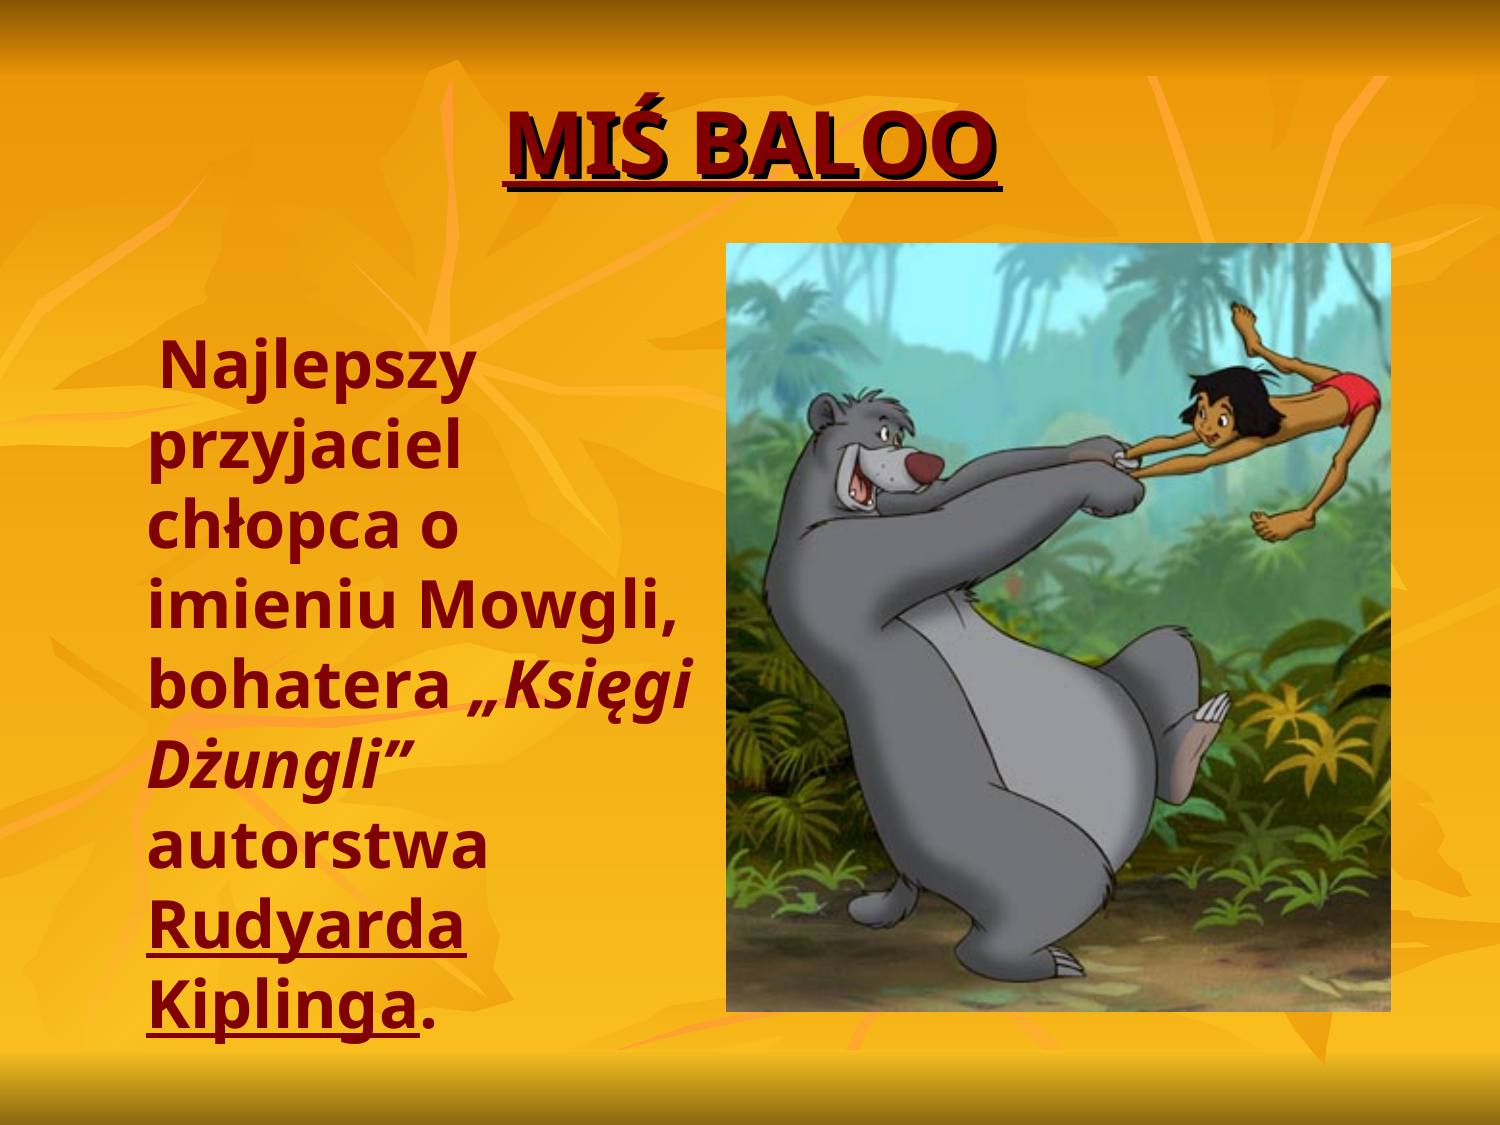

# MIŚ BALOO
 Najlepszy przyjaciel chłopca o imieniu Mowgli, bohatera „Księgi Dżungli” autorstwa Rudyarda Kiplinga.